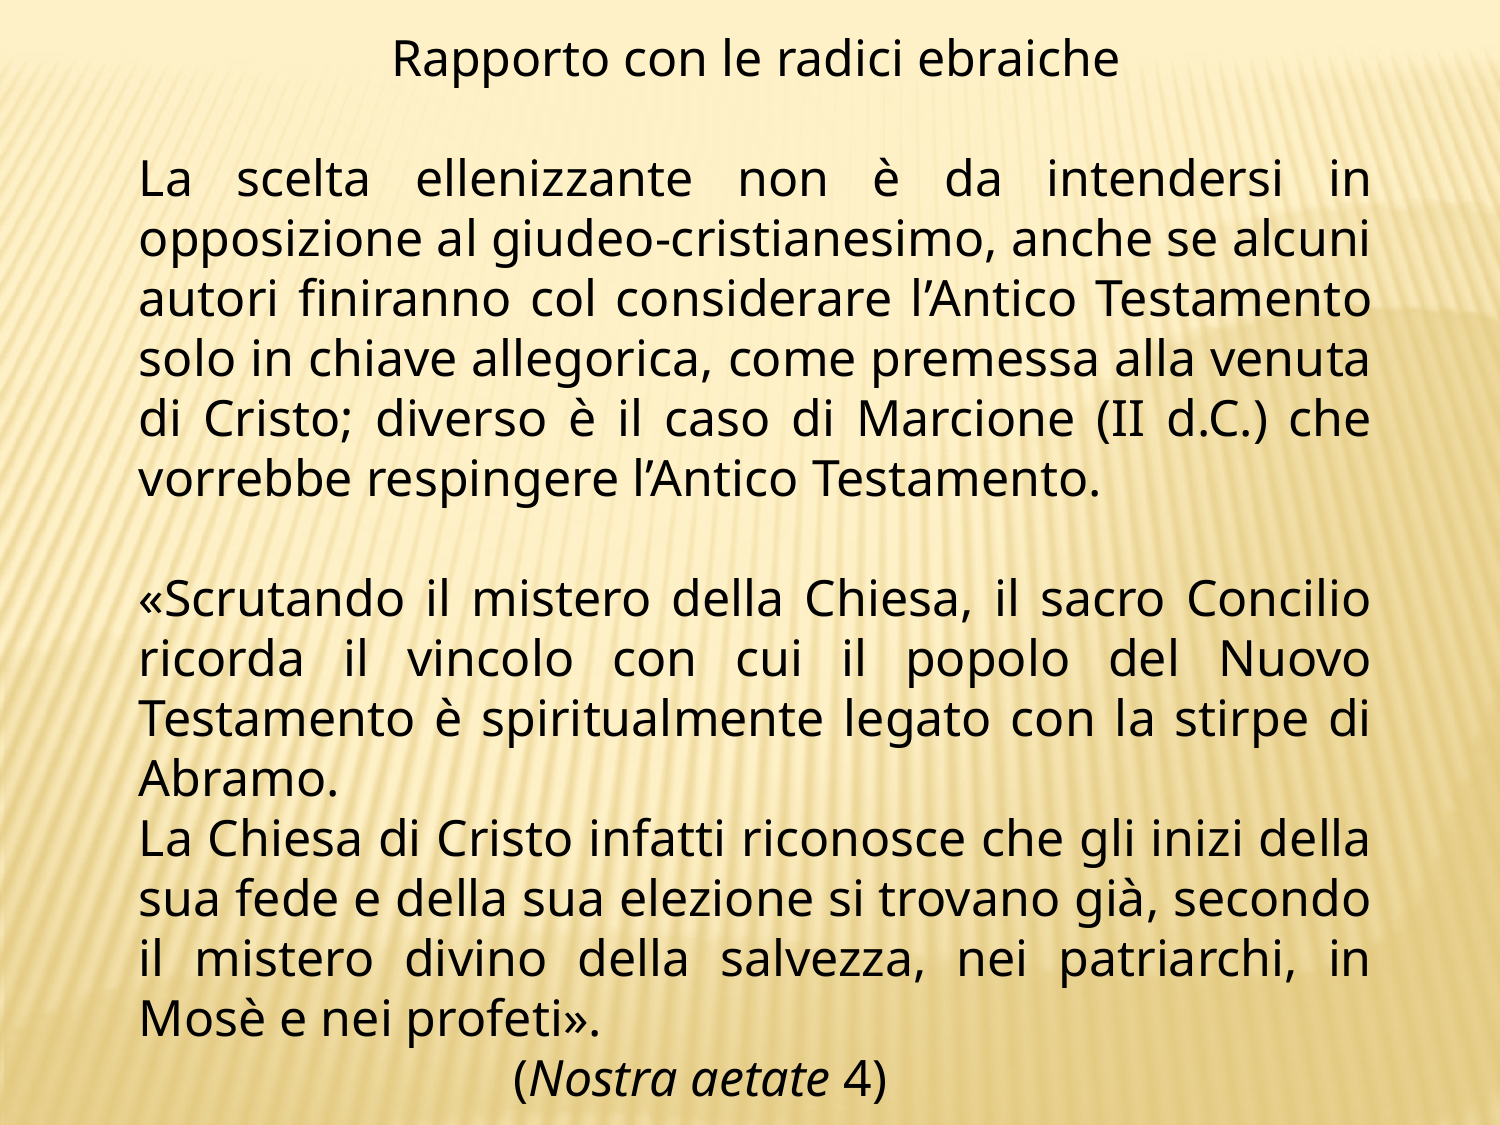

Rapporto con le radici ebraiche
La scelta ellenizzante non è da intendersi in opposizione al giudeo-cristianesimo, anche se alcuni autori finiranno col considerare l’Antico Testamento solo in chiave allegorica, come premessa alla venuta di Cristo; diverso è il caso di Marcione (II d.C.) che vorrebbe respingere l’Antico Testamento.
«Scrutando il mistero della Chiesa, il sacro Concilio ricorda il vincolo con cui il popolo del Nuovo Testamento è spiritualmente legato con la stirpe di Abramo.
La Chiesa di Cristo infatti riconosce che gli inizi della sua fede e della sua elezione si trovano già, secondo il mistero divino della salvezza, nei patriarchi, in Mosè e nei profeti».
					(Nostra aetate 4)